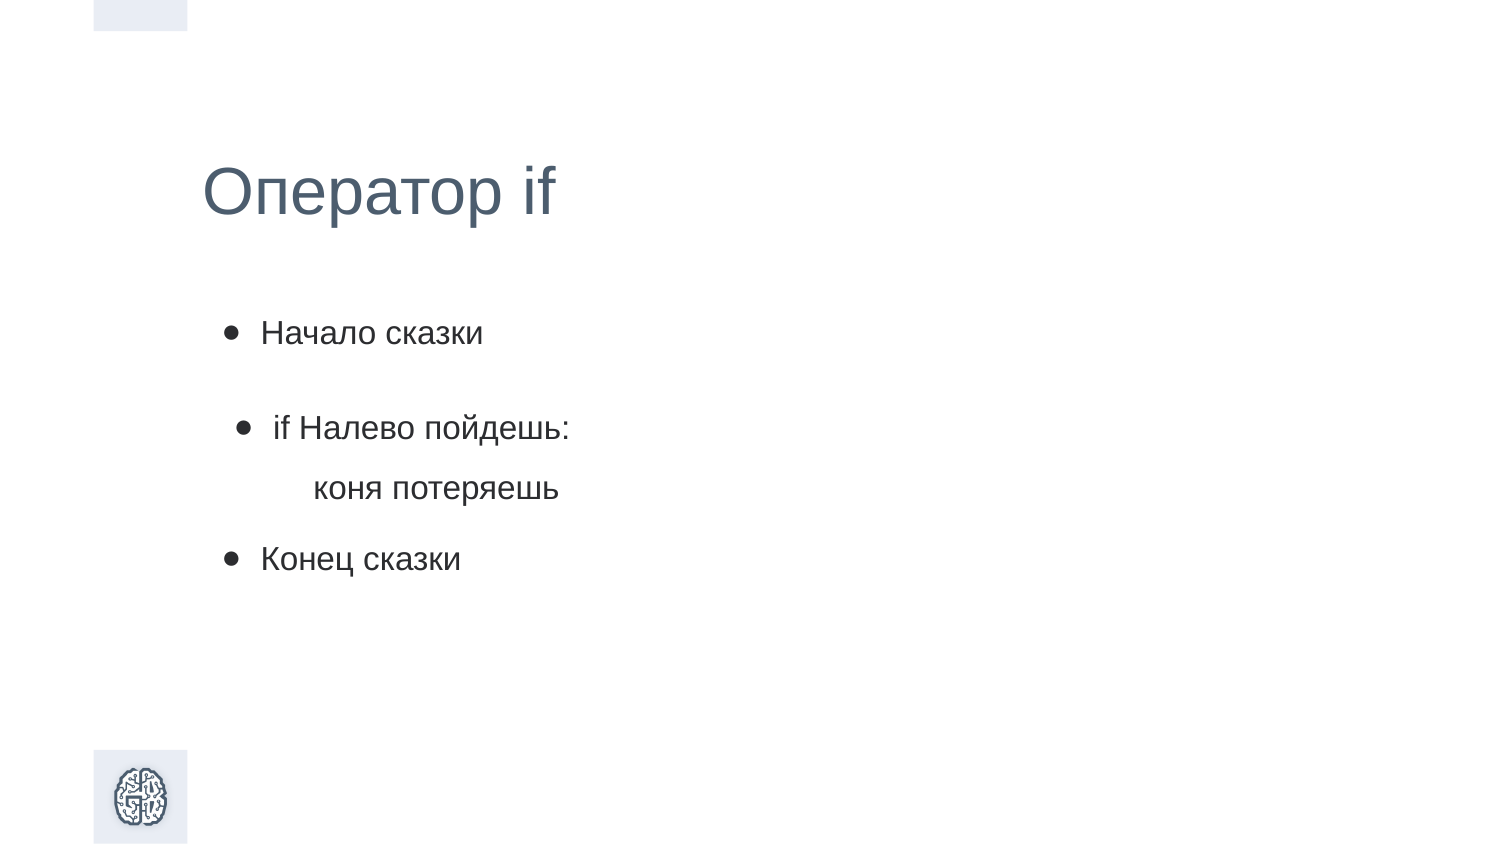

Оператор if
Начало сказки
if Налево пойдешь:
 коня потеряешь
Конец сказки